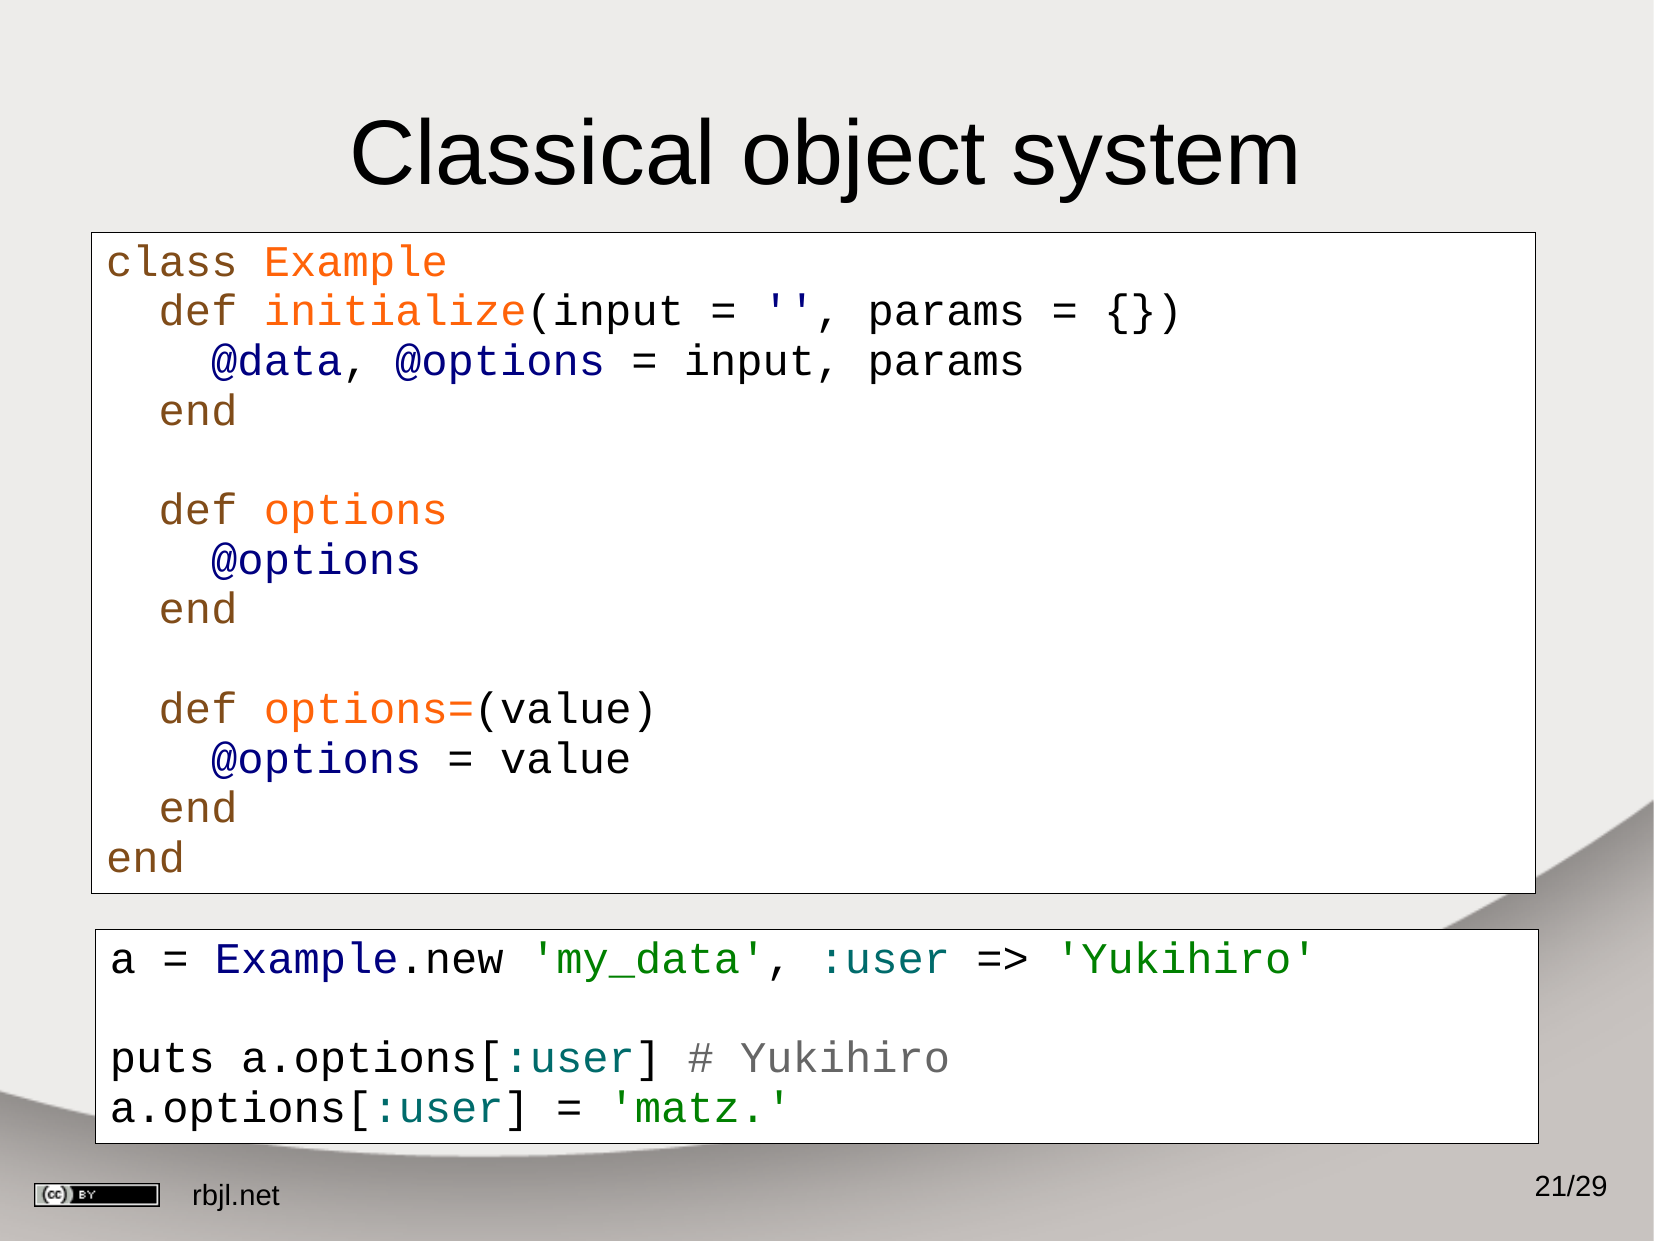

# Classical object system
class Example
 def initialize(input = '', params = {})
 @data, @options = input, params
 end
 def options
 @options
 end
 def options=(value)
 @options = value
 end
end
a = Example.new 'my_data', :user => 'Yukihiro'
puts a.options[:user] # Yukihiro
a.options[:user] = 'matz.'
21